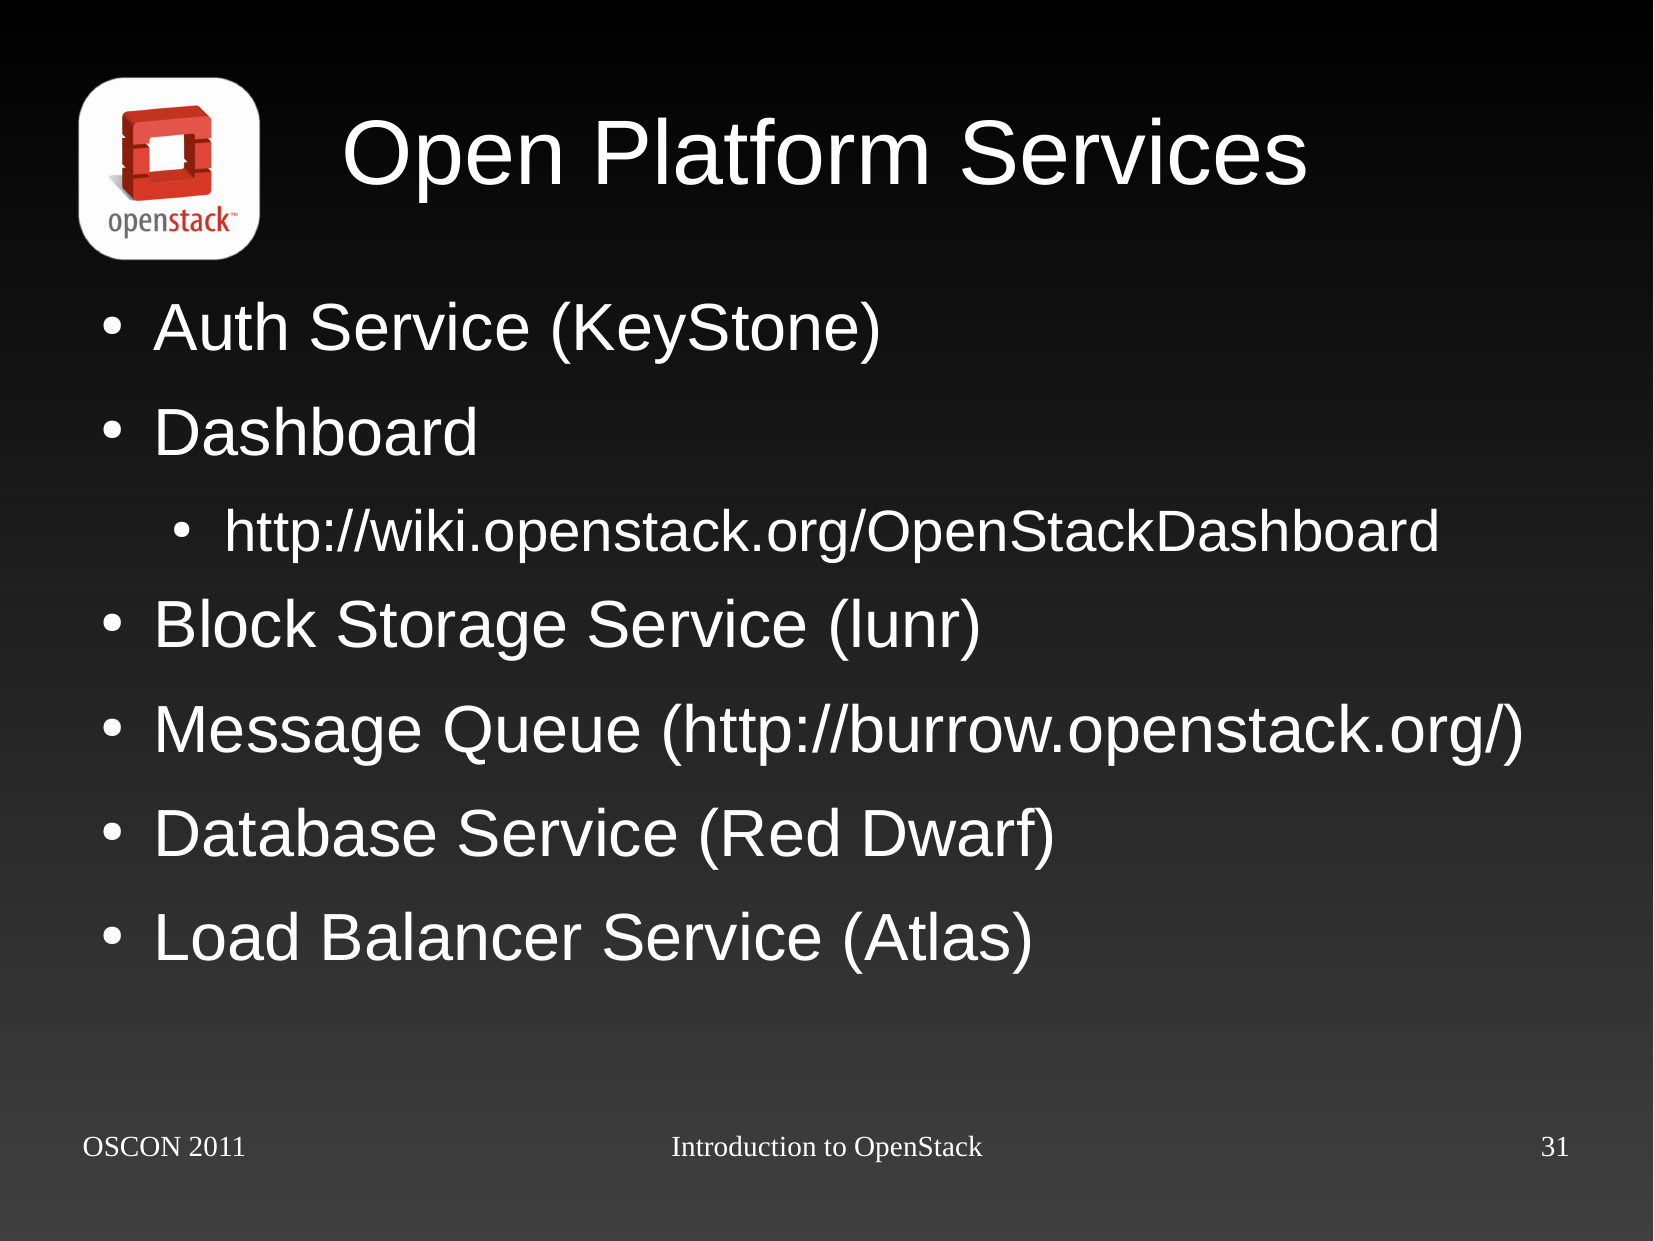

# Open Platform Services
Auth Service (KeyStone)
Dashboard
http://wiki.openstack.org/OpenStackDashboard
Block Storage Service (lunr)
Message Queue (http://burrow.openstack.org/)
Database Service (Red Dwarf)
Load Balancer Service (Atlas)
OSCON 2011
Introduction to OpenStack
31